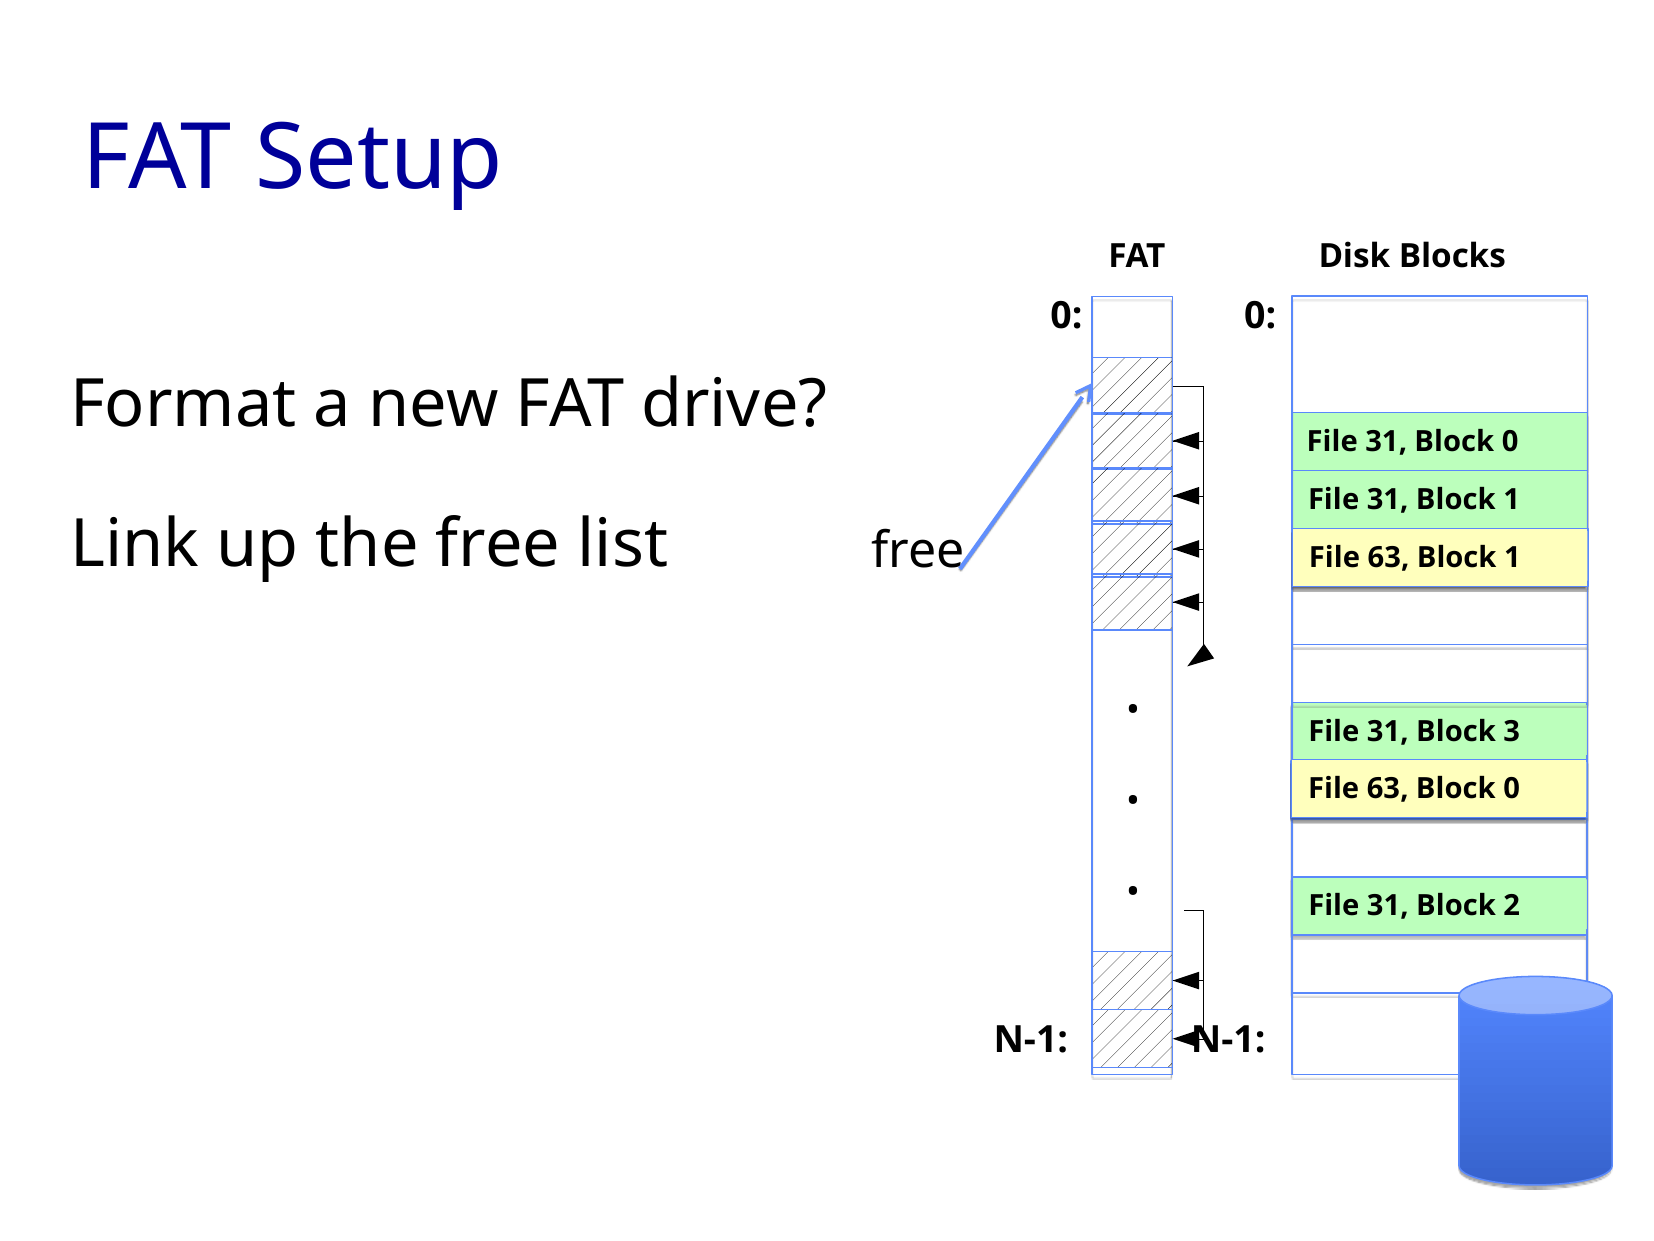

FAT Setup
FAT
Disk Blocks
0:
0:
# Format a new FAT drive?
Link up the free list
File 31, Block 0
File 31, Block 1
free
File 63, Block 1
.
.
.
File 31, Block 3
File 63, Block 0
File 31, Block 2
N-1:
N-1:
8